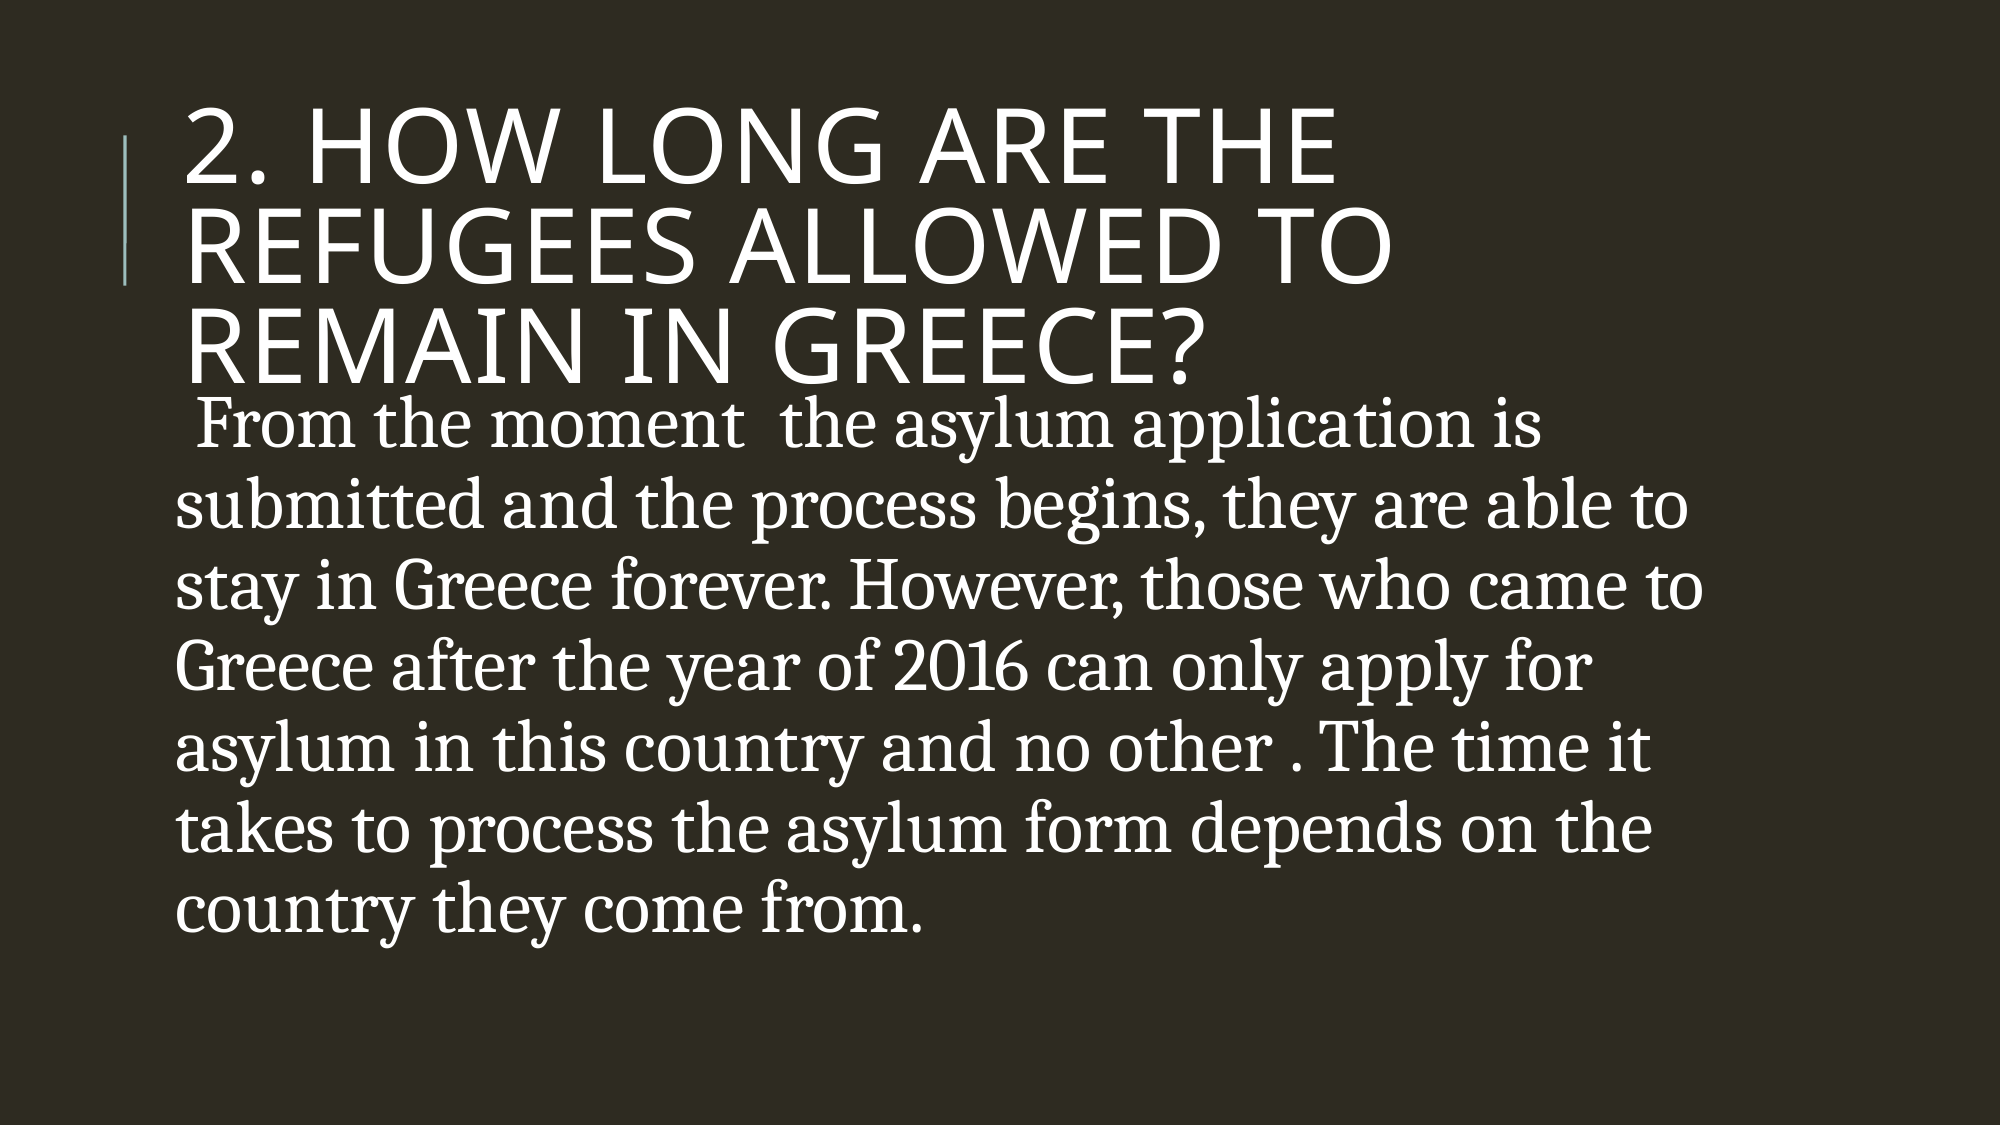

# 2. how long are the refugees allowed to remain in Greece?
From the moment  the asylum application is submitted and the process begins, they are able to stay in Greece forever. However, those who came to Greece after the year of 2016 can only apply for asylum in this country and no other . The time it takes to process the asylum form depends on the country they come from.